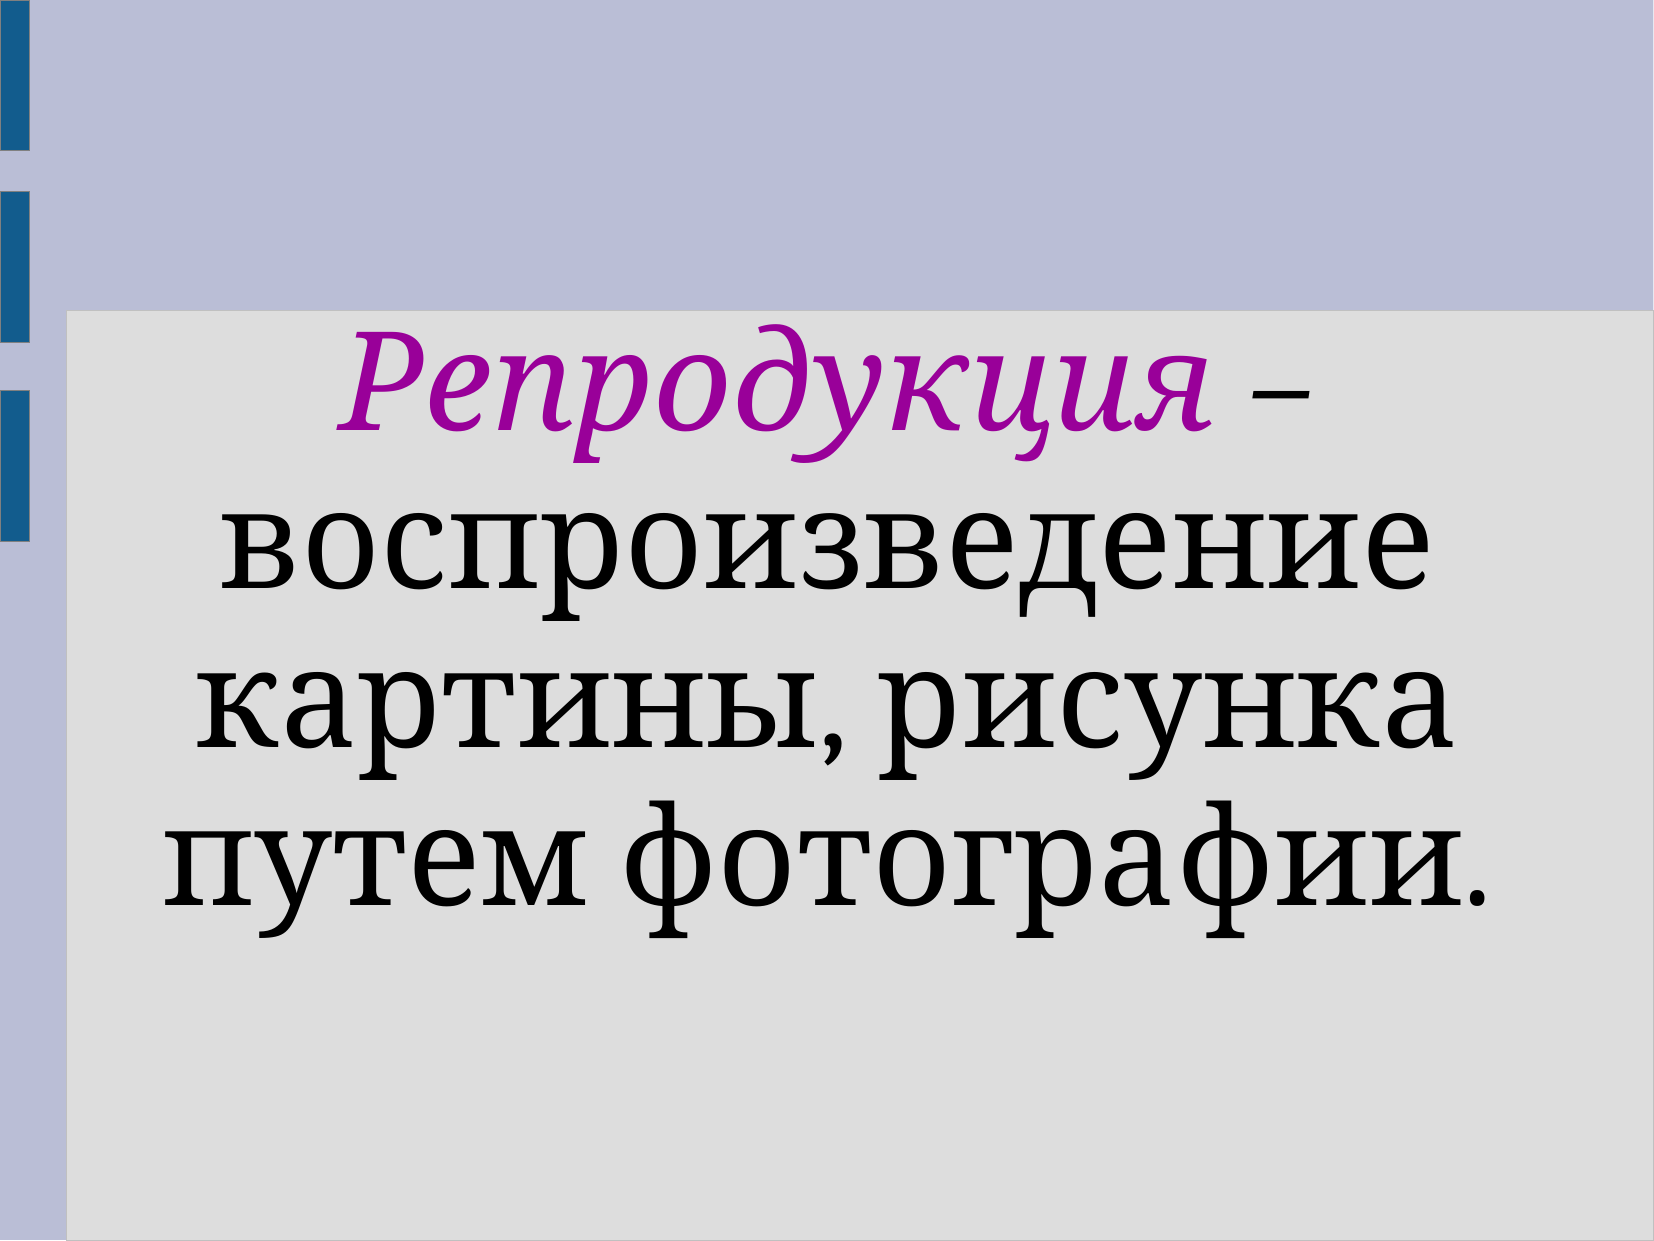

# Репродукция – воспроизведение картины, рисунка путем фотографии.